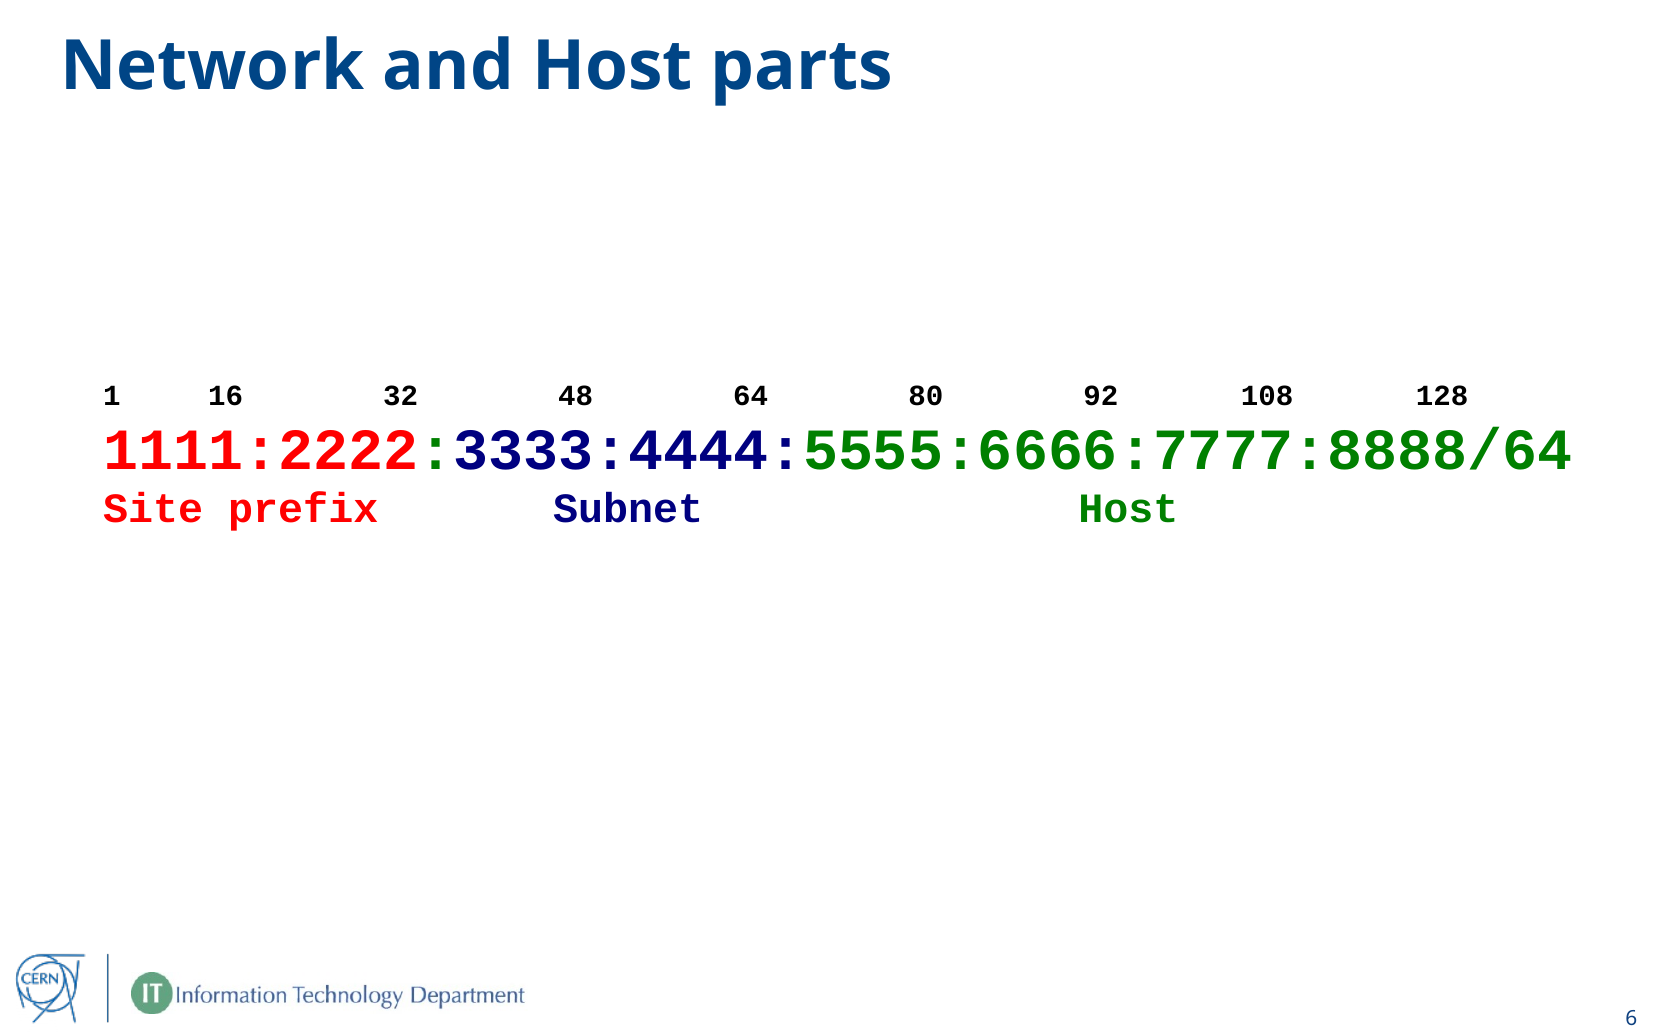

# Network and Host parts
1 16 32 48 64 80 92 108 128
1111:2222:3333:4444:5555:6666:7777:8888/64
Site prefix Subnet Host